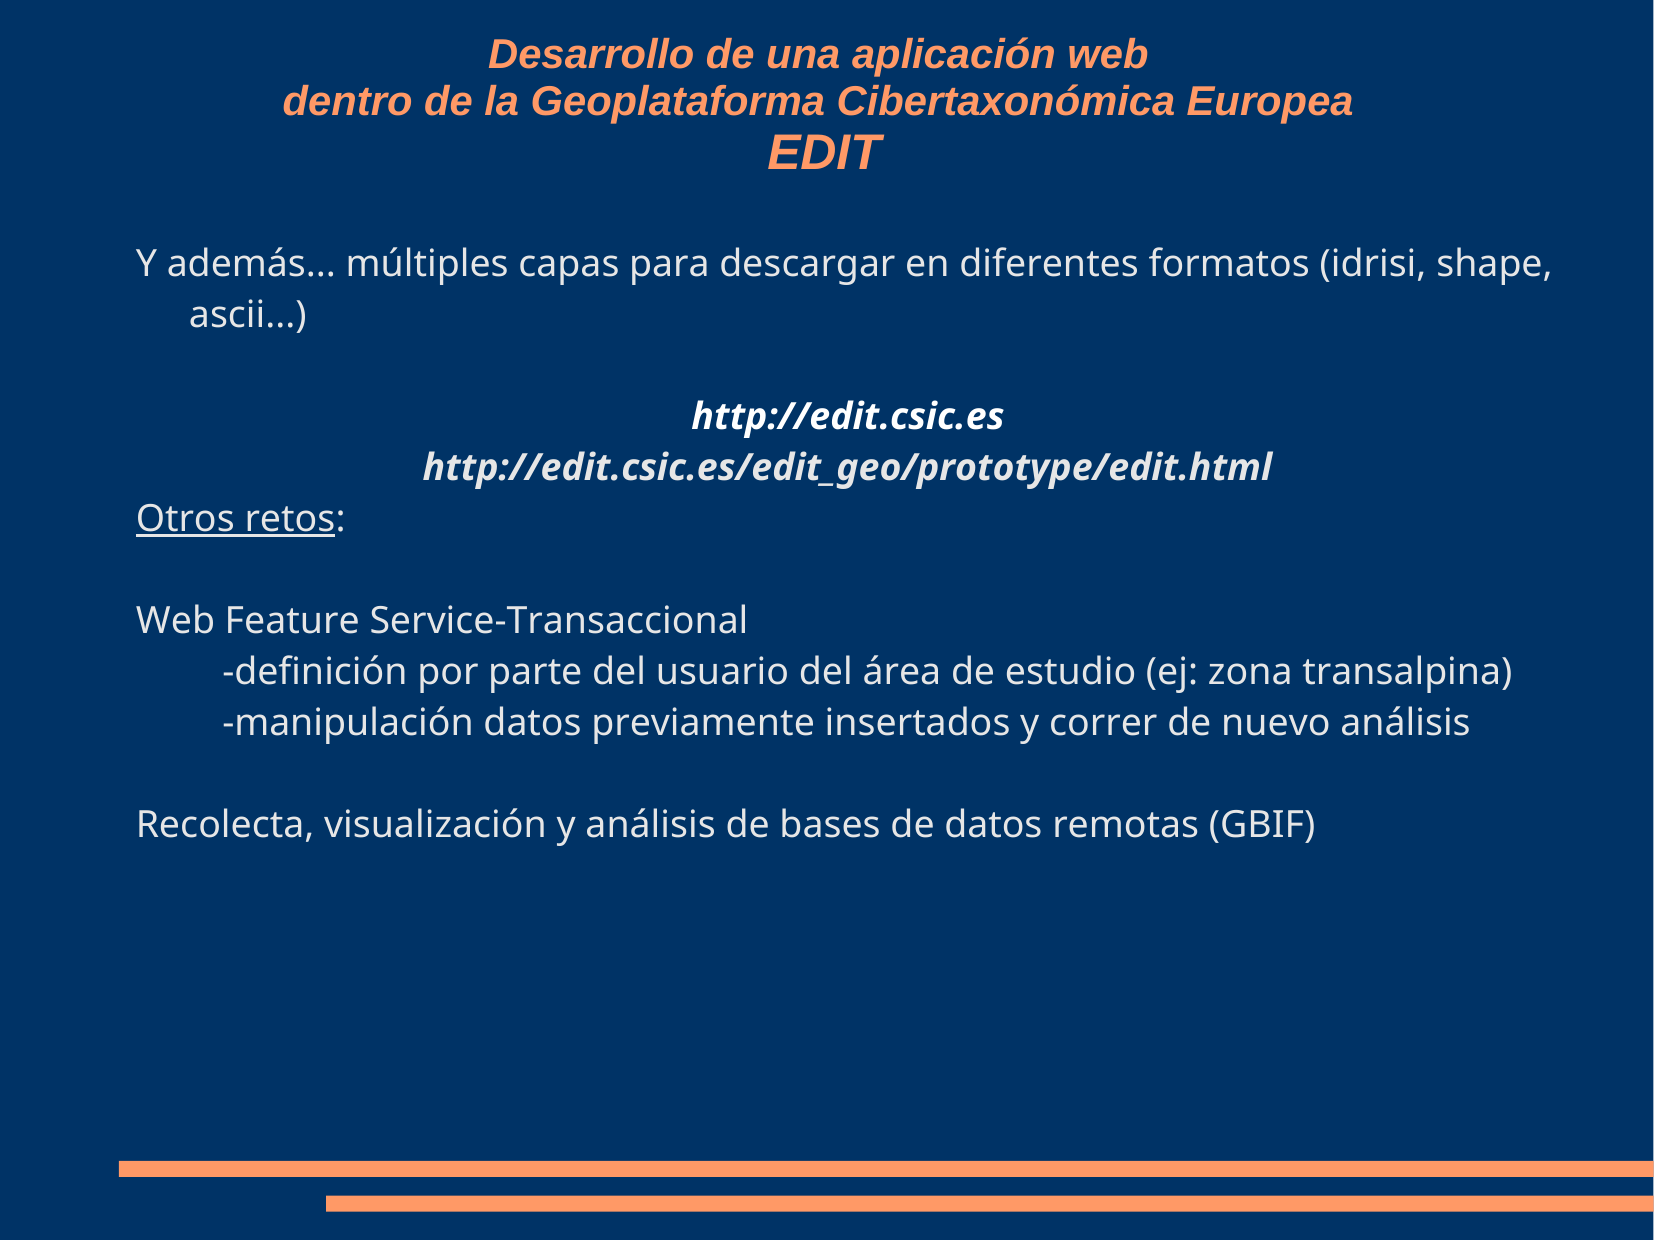

Desarrollo de una aplicación web
dentro de la Geoplataforma Cibertaxonómica Europea
EDIT
# Y además... múltiples capas para descargar en diferentes formatos (idrisi, shape, ascii...)
http://edit.csic.es
http://edit.csic.es/edit_geo/prototype/edit.html
Otros retos:
Web Feature Service-Transaccional
 -definición por parte del usuario del área de estudio (ej: zona transalpina)
 -manipulación datos previamente insertados y correr de nuevo análisis
Recolecta, visualización y análisis de bases de datos remotas (GBIF)